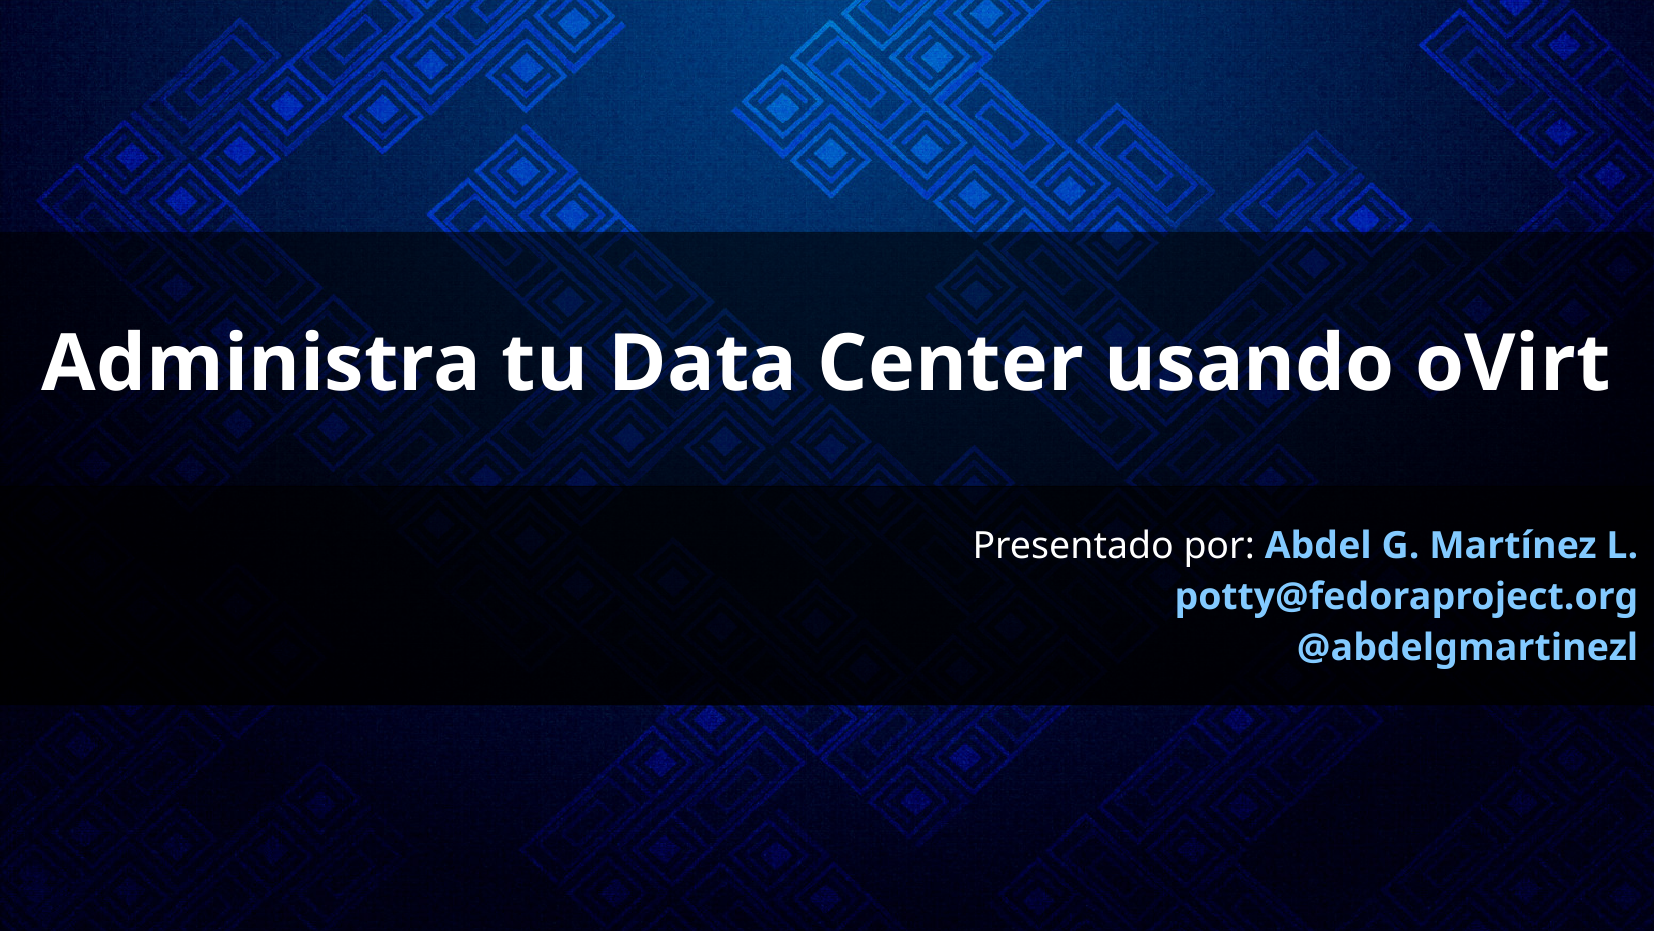

Administra tu Data Center usando oVirt
Presentado por: Abdel G. Martínez L.
potty@fedoraproject.org
@abdelgmartinezl